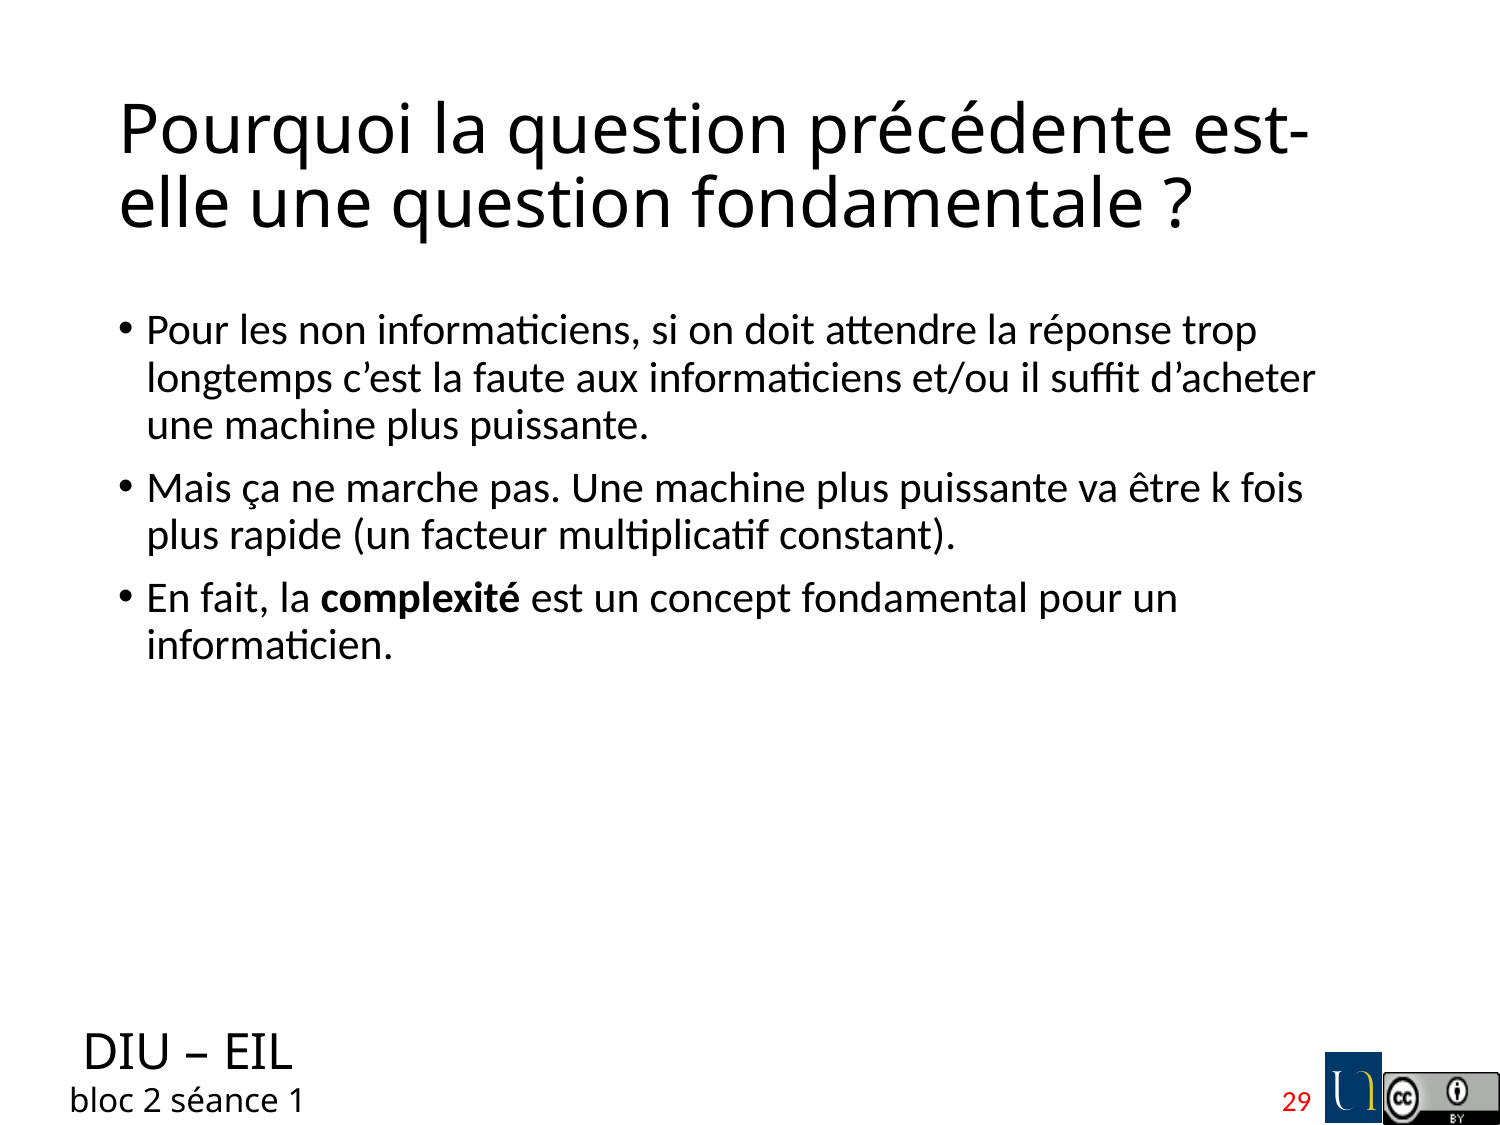

# Pourquoi la question précédente est-elle une question fondamentale ?
Pour les non informaticiens, si on doit attendre la réponse trop longtemps c’est la faute aux informaticiens et/ou il suffit d’acheter une machine plus puissante.
Mais ça ne marche pas. Une machine plus puissante va être k fois plus rapide (un facteur multiplicatif constant).
En fait, la complexité est un concept fondamental pour un informaticien.